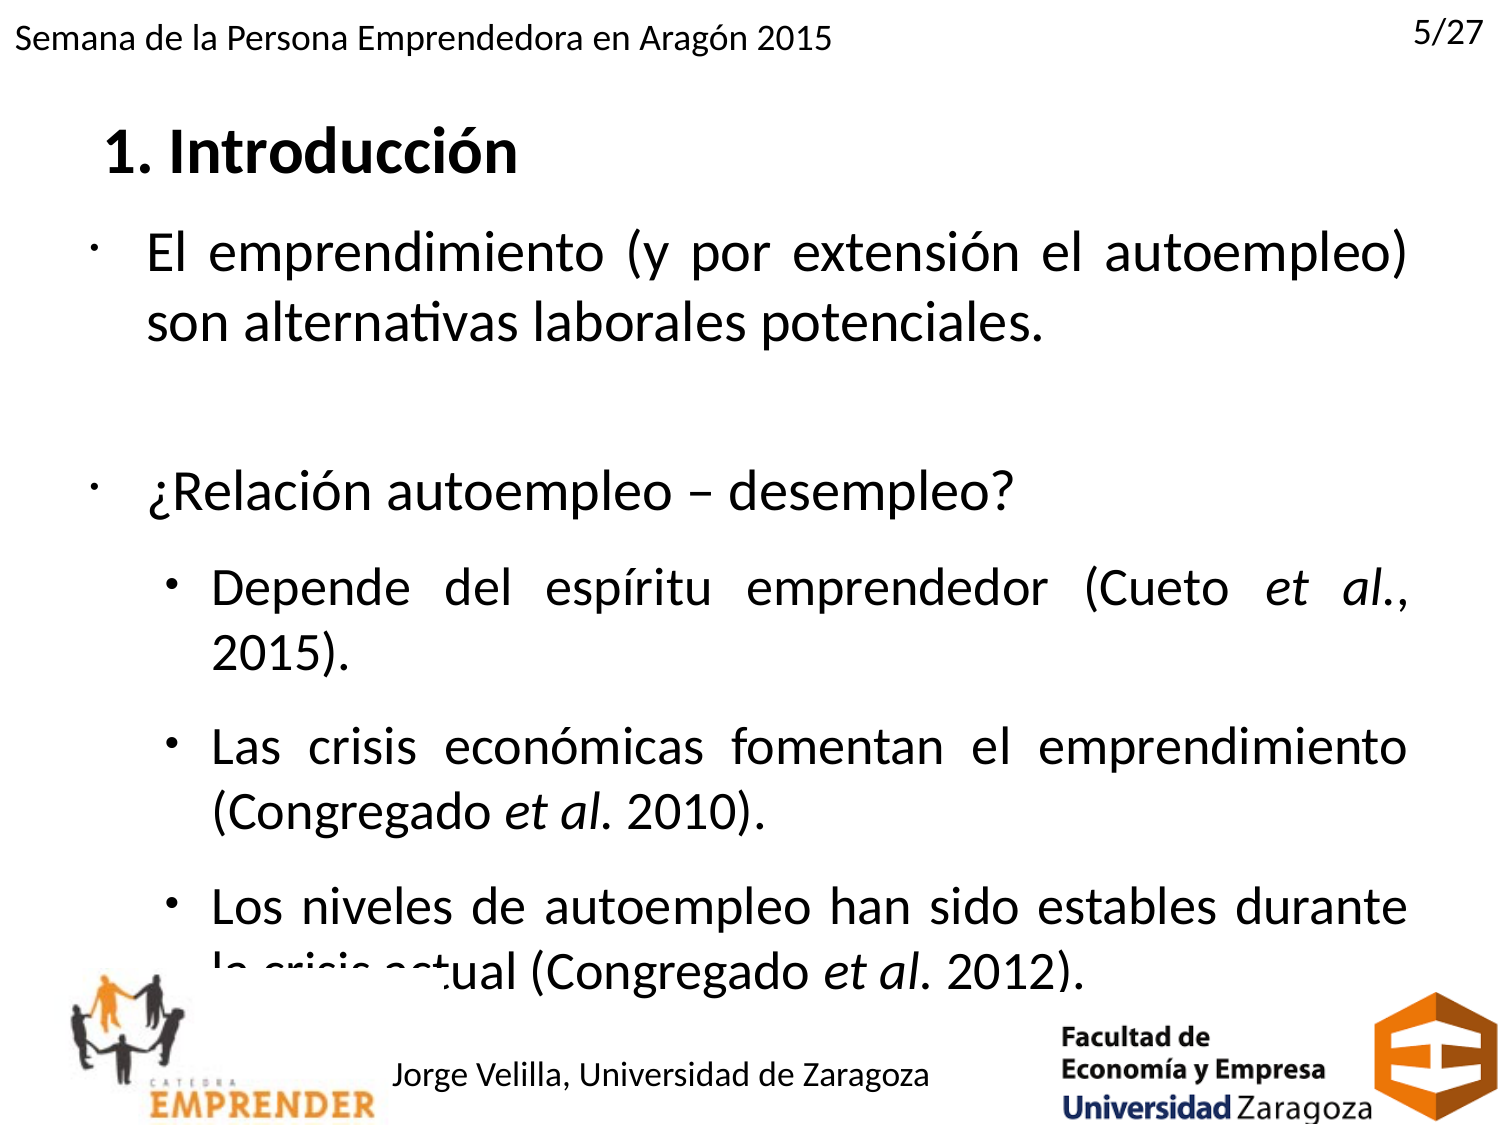

Semana de la Persona Emprendedora en Aragón 2015
# 1. Introducción
El emprendimiento (y por extensión el autoempleo) son alternativas laborales potenciales.
¿Relación autoempleo – desempleo?
Depende del espíritu emprendedor (Cueto et al., 2015).
Las crisis económicas fomentan el emprendimiento (Congregado et al. 2010).
Los niveles de autoempleo han sido estables durante la crisis actual (Congregado et al. 2012).
Jorge Velilla, Universidad de Zaragoza